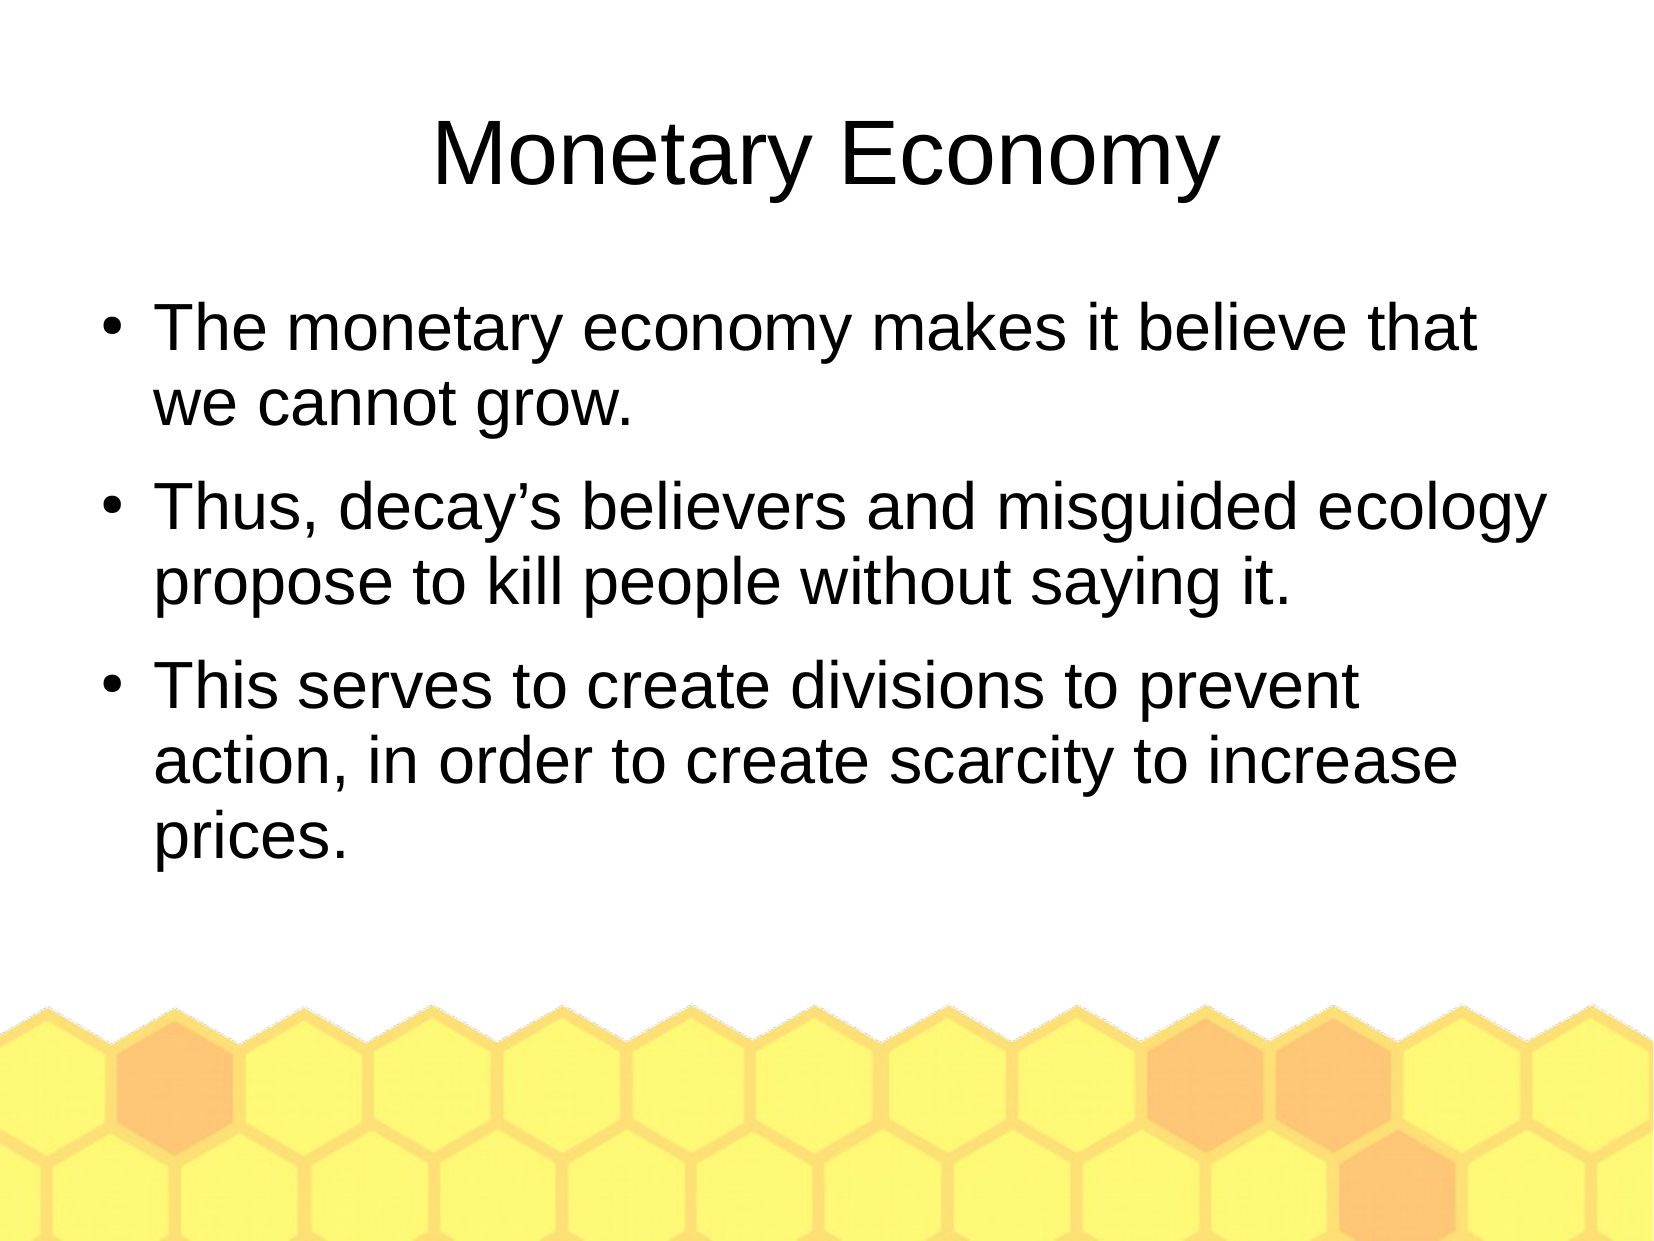

# Monetary Economy
The monetary economy makes it believe that we cannot grow.
Thus, decay’s believers and misguided ecology propose to kill people without saying it.
This serves to create divisions to prevent action, in order to create scarcity to increase prices.